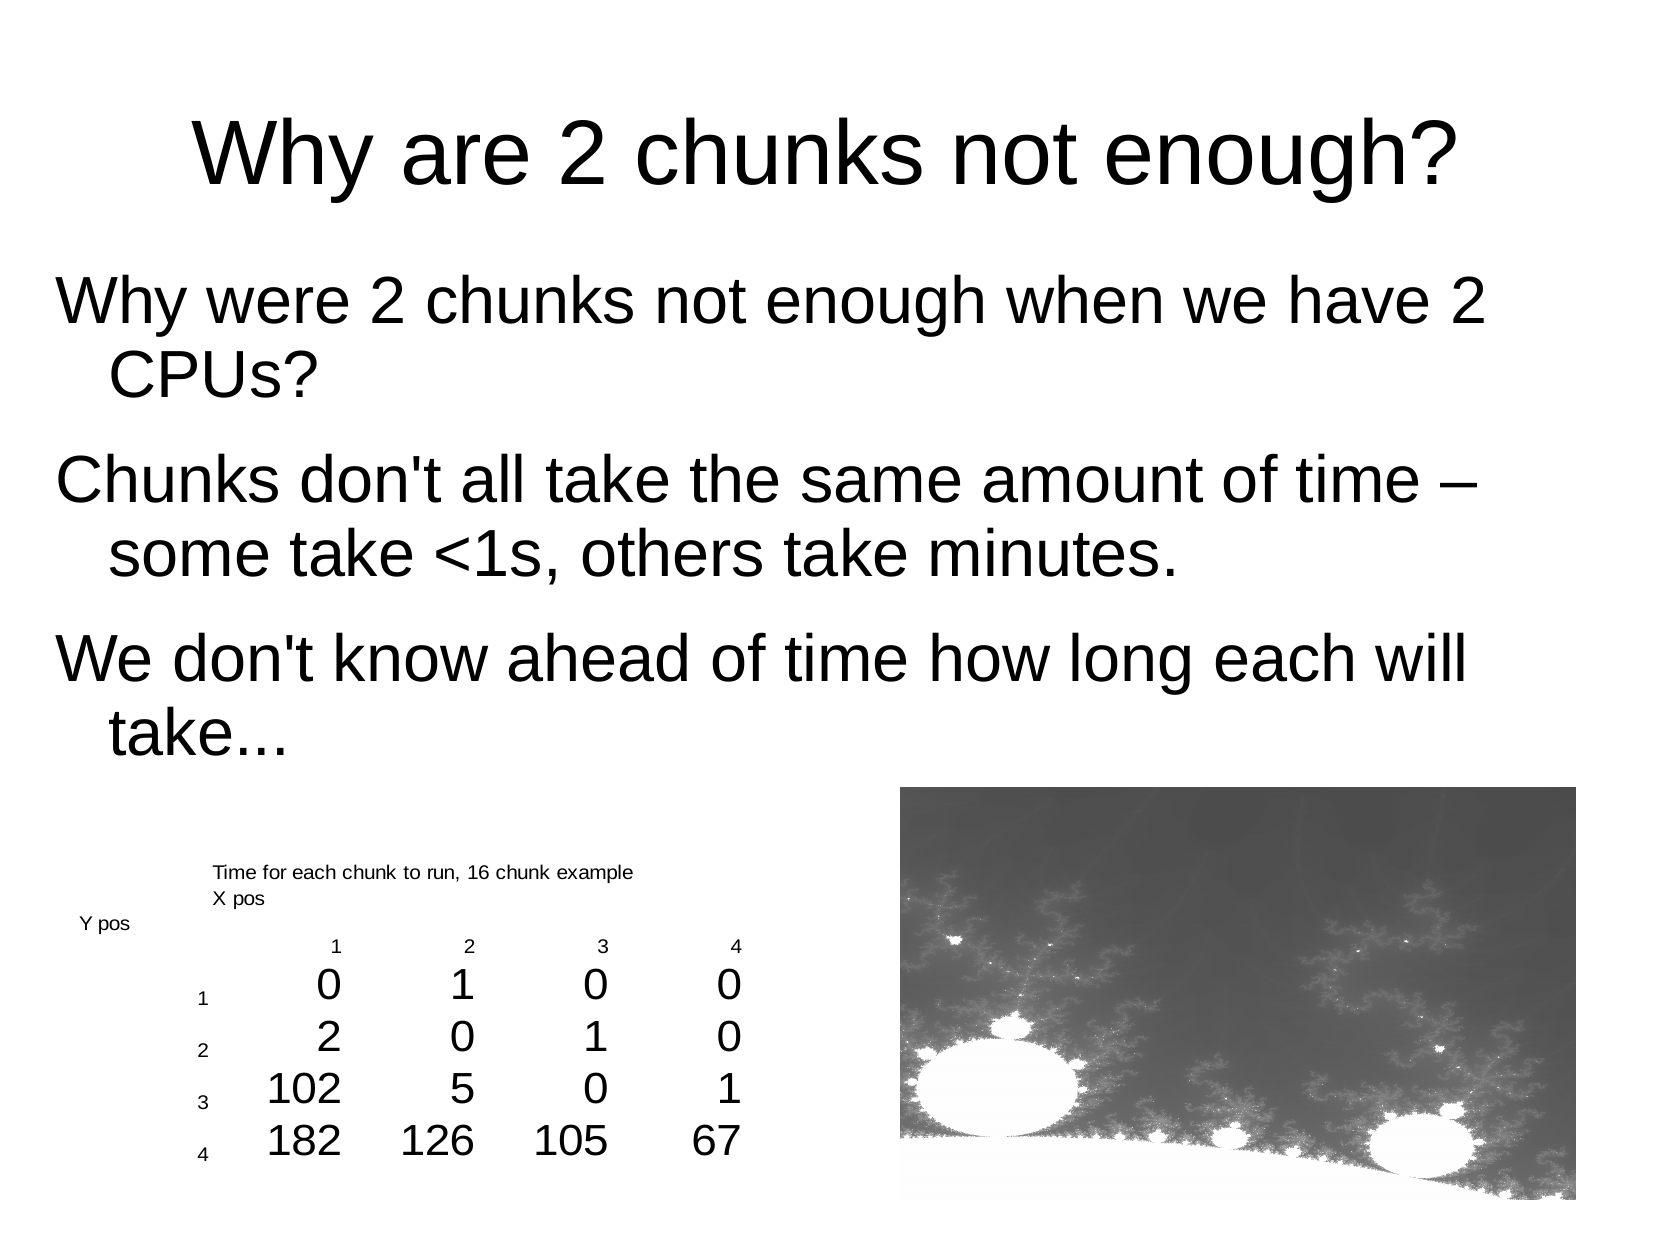

# Why are 2 chunks not enough?
Why were 2 chunks not enough when we have 2 CPUs?
Chunks don't all take the same amount of time – some take <1s, others take minutes.
We don't know ahead of time how long each will take...